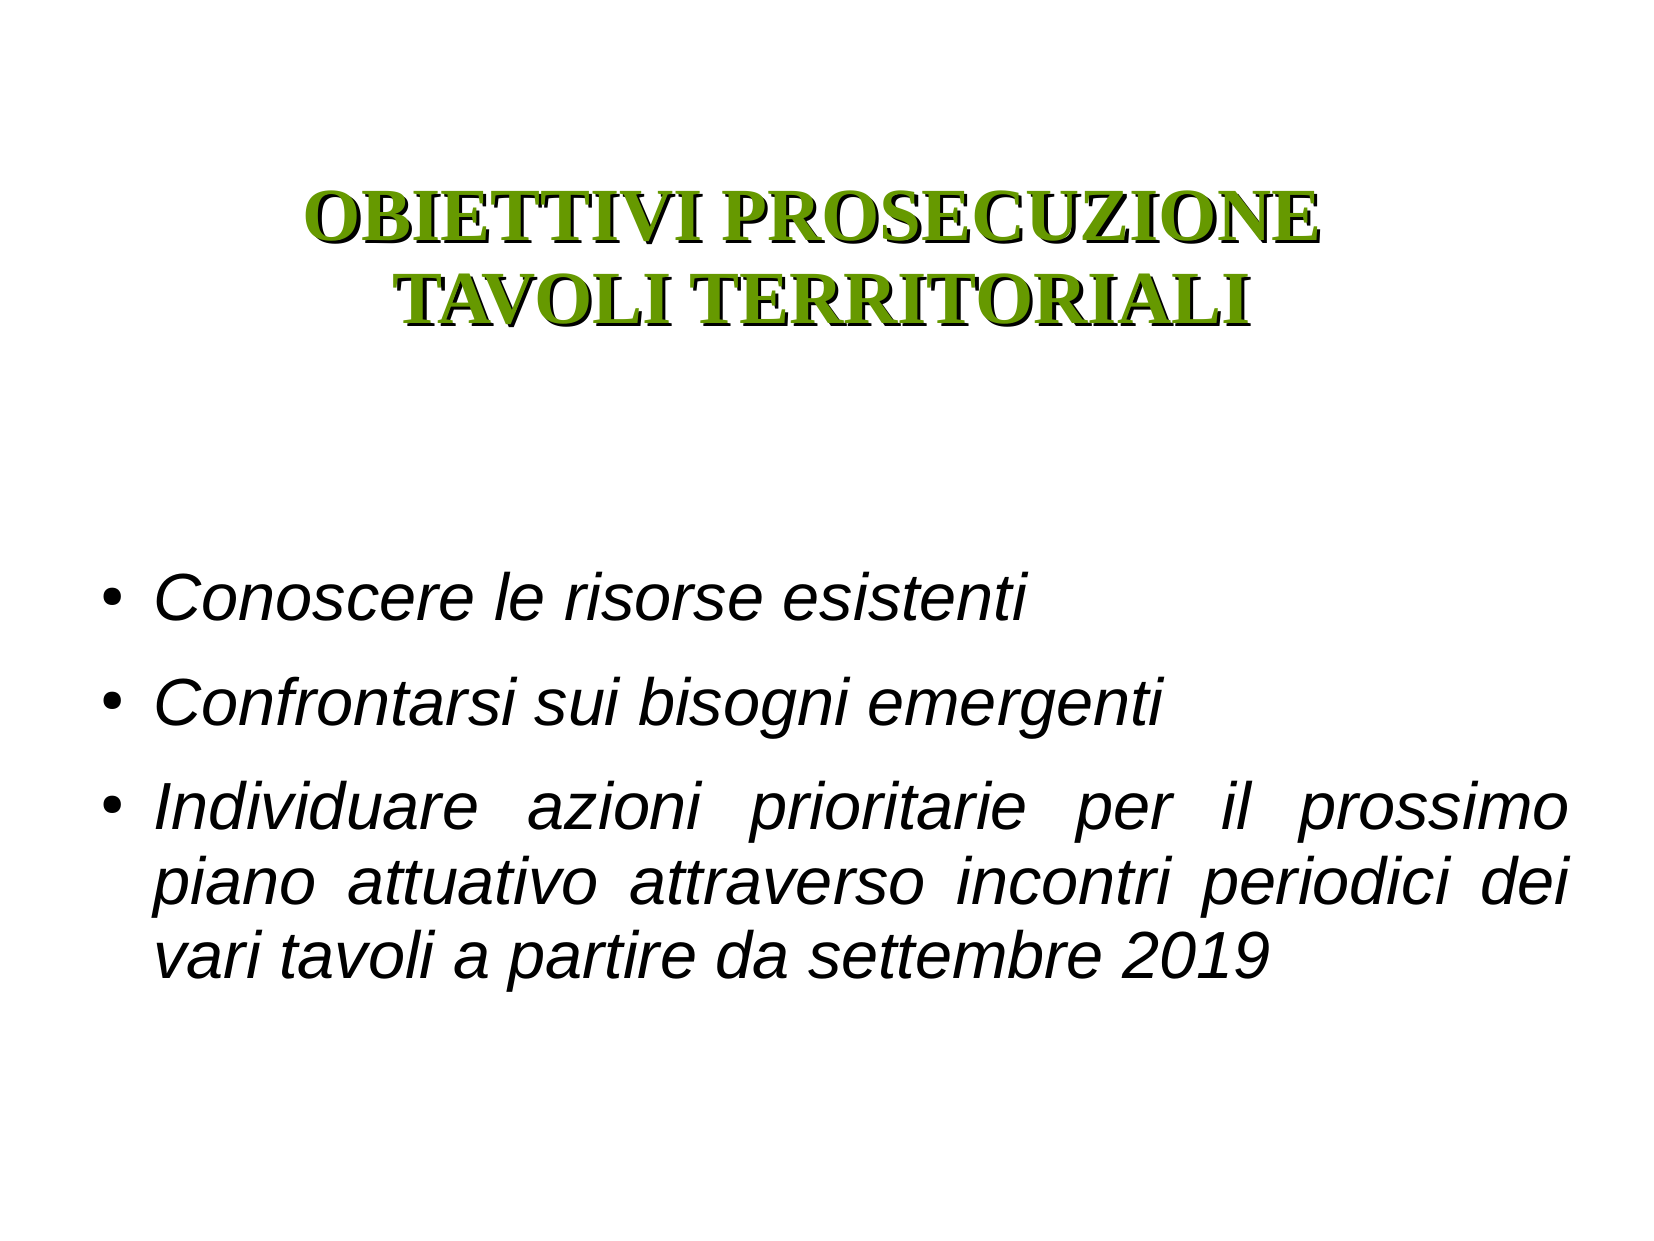

#
OBIETTIVI PROSECUZIONE
 TAVOLI TERRITORIALI
Conoscere le risorse esistenti
Confrontarsi sui bisogni emergenti
Individuare azioni prioritarie per il prossimo piano attuativo attraverso incontri periodici dei vari tavoli a partire da settembre 2019